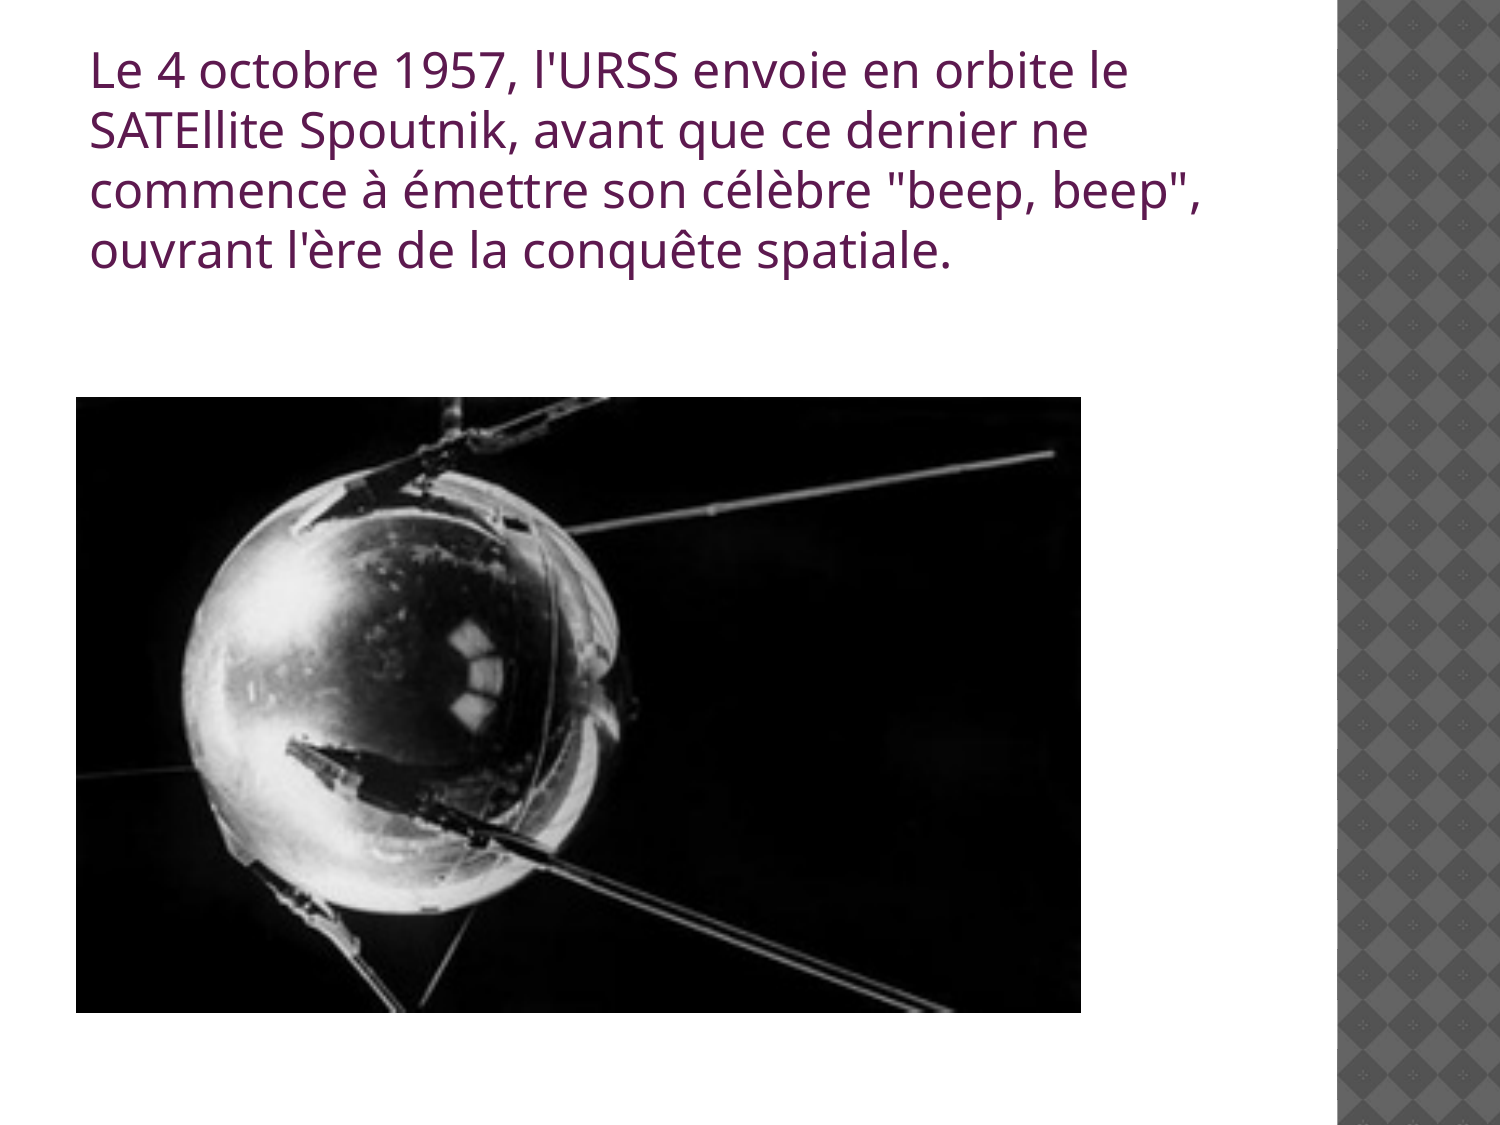

# Le 4 octobre 1957, l'URSS envoie en orbite le SATEllite Spoutnik, avant que ce dernier ne commence à émettre son célèbre "beep, beep", ouvrant l'ère de la conquête spatiale.